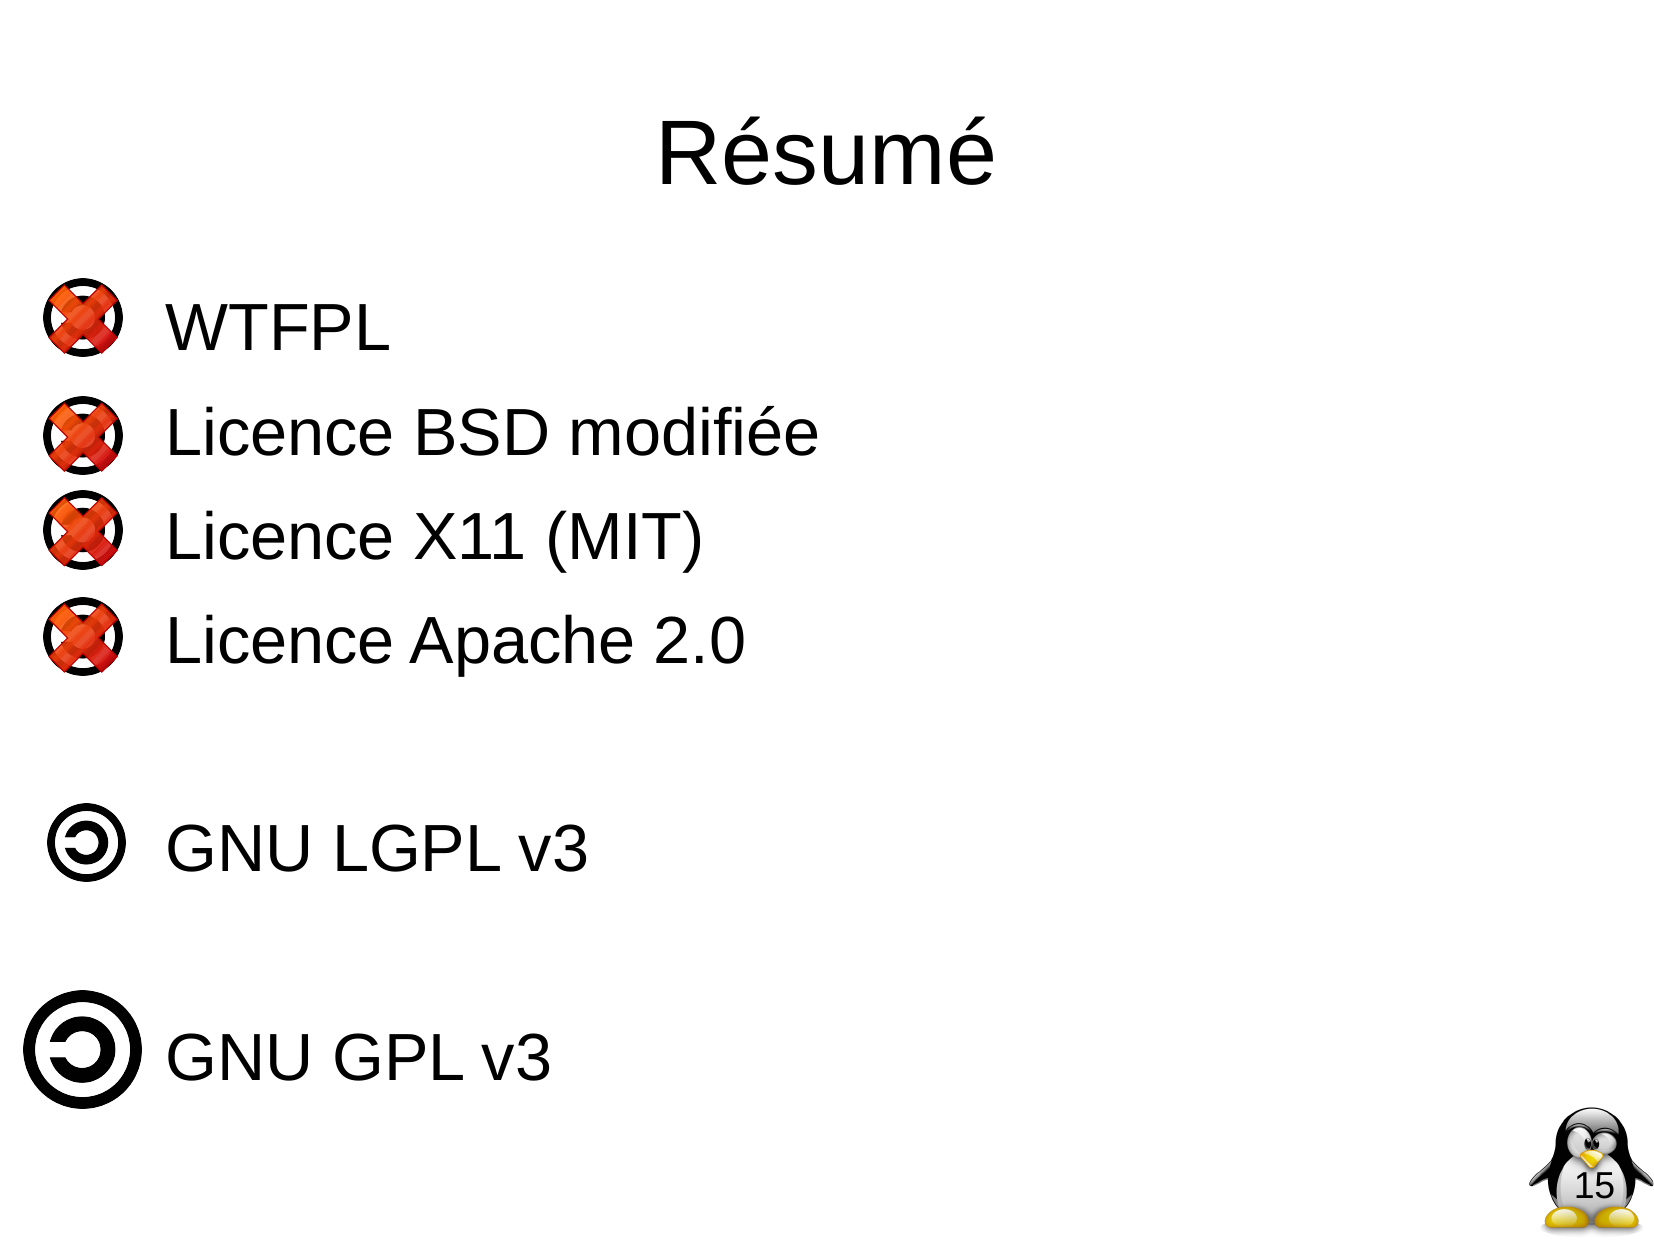

# Résumé
WTFPL
Licence BSD modifiée
Licence X11 (MIT)
Licence Apache 2.0
GNU LGPL v3
GNU GPL v3